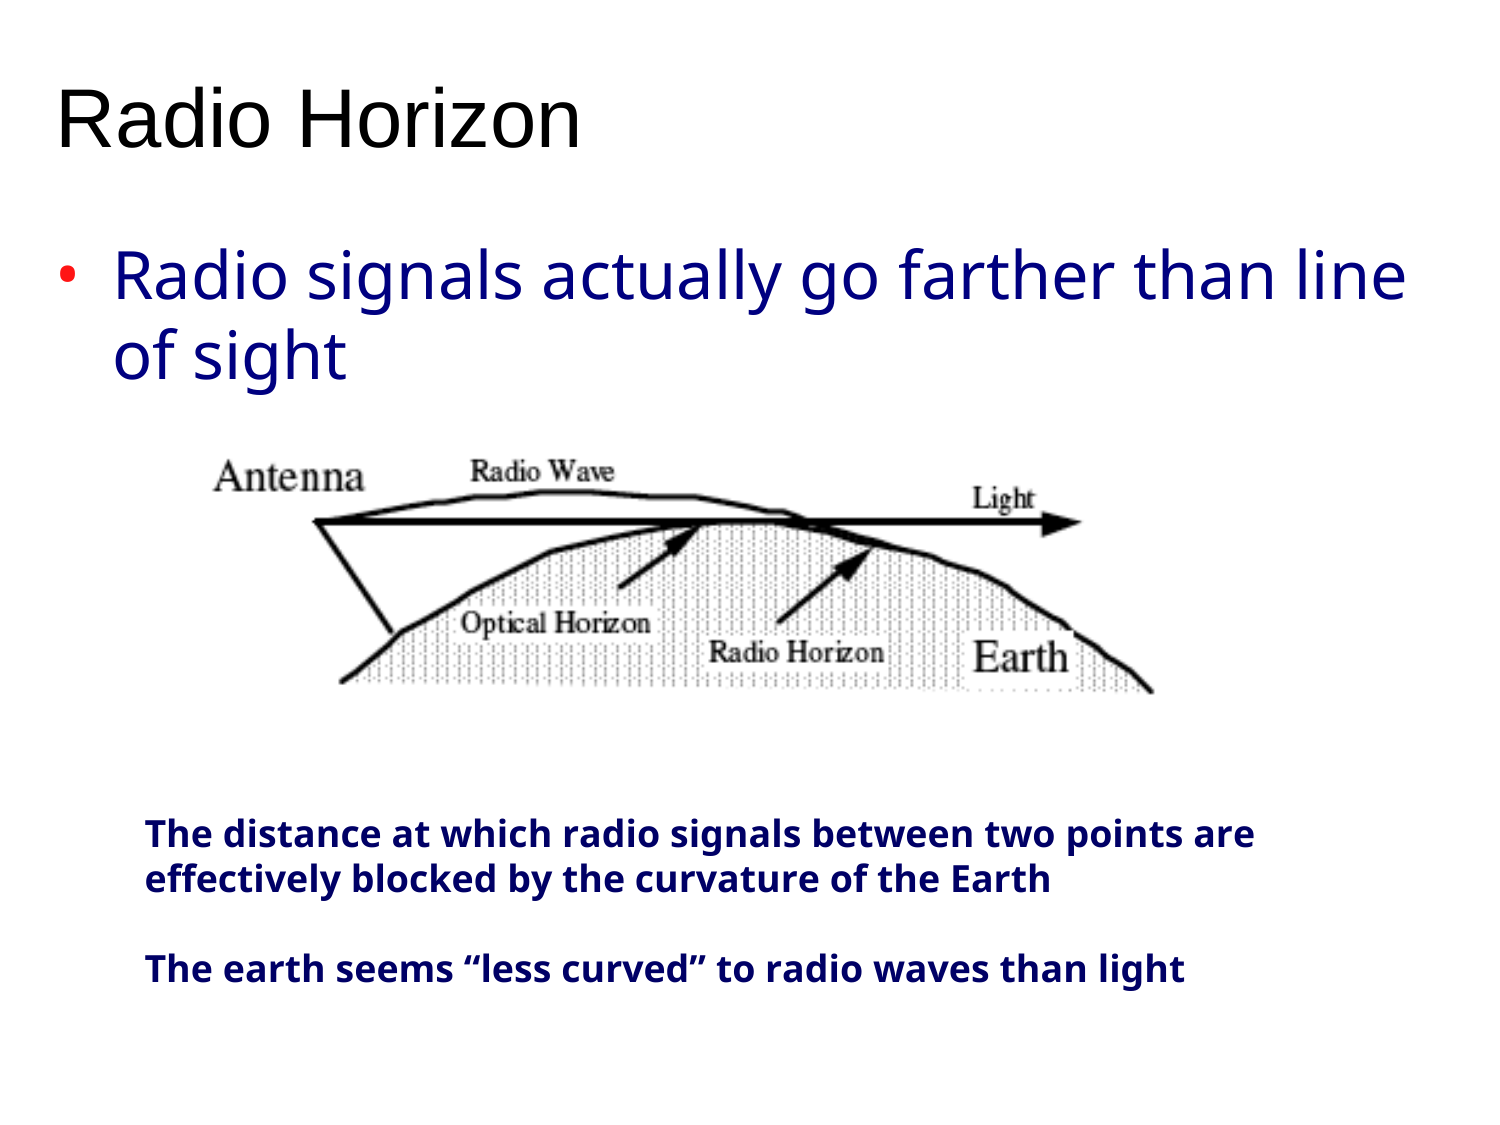

# Radio Horizon
Radio signals actually go farther than line of sight
The distance at which radio signals between two points are effectively blocked by the curvature of the Earth
The earth seems “less curved” to radio waves than light